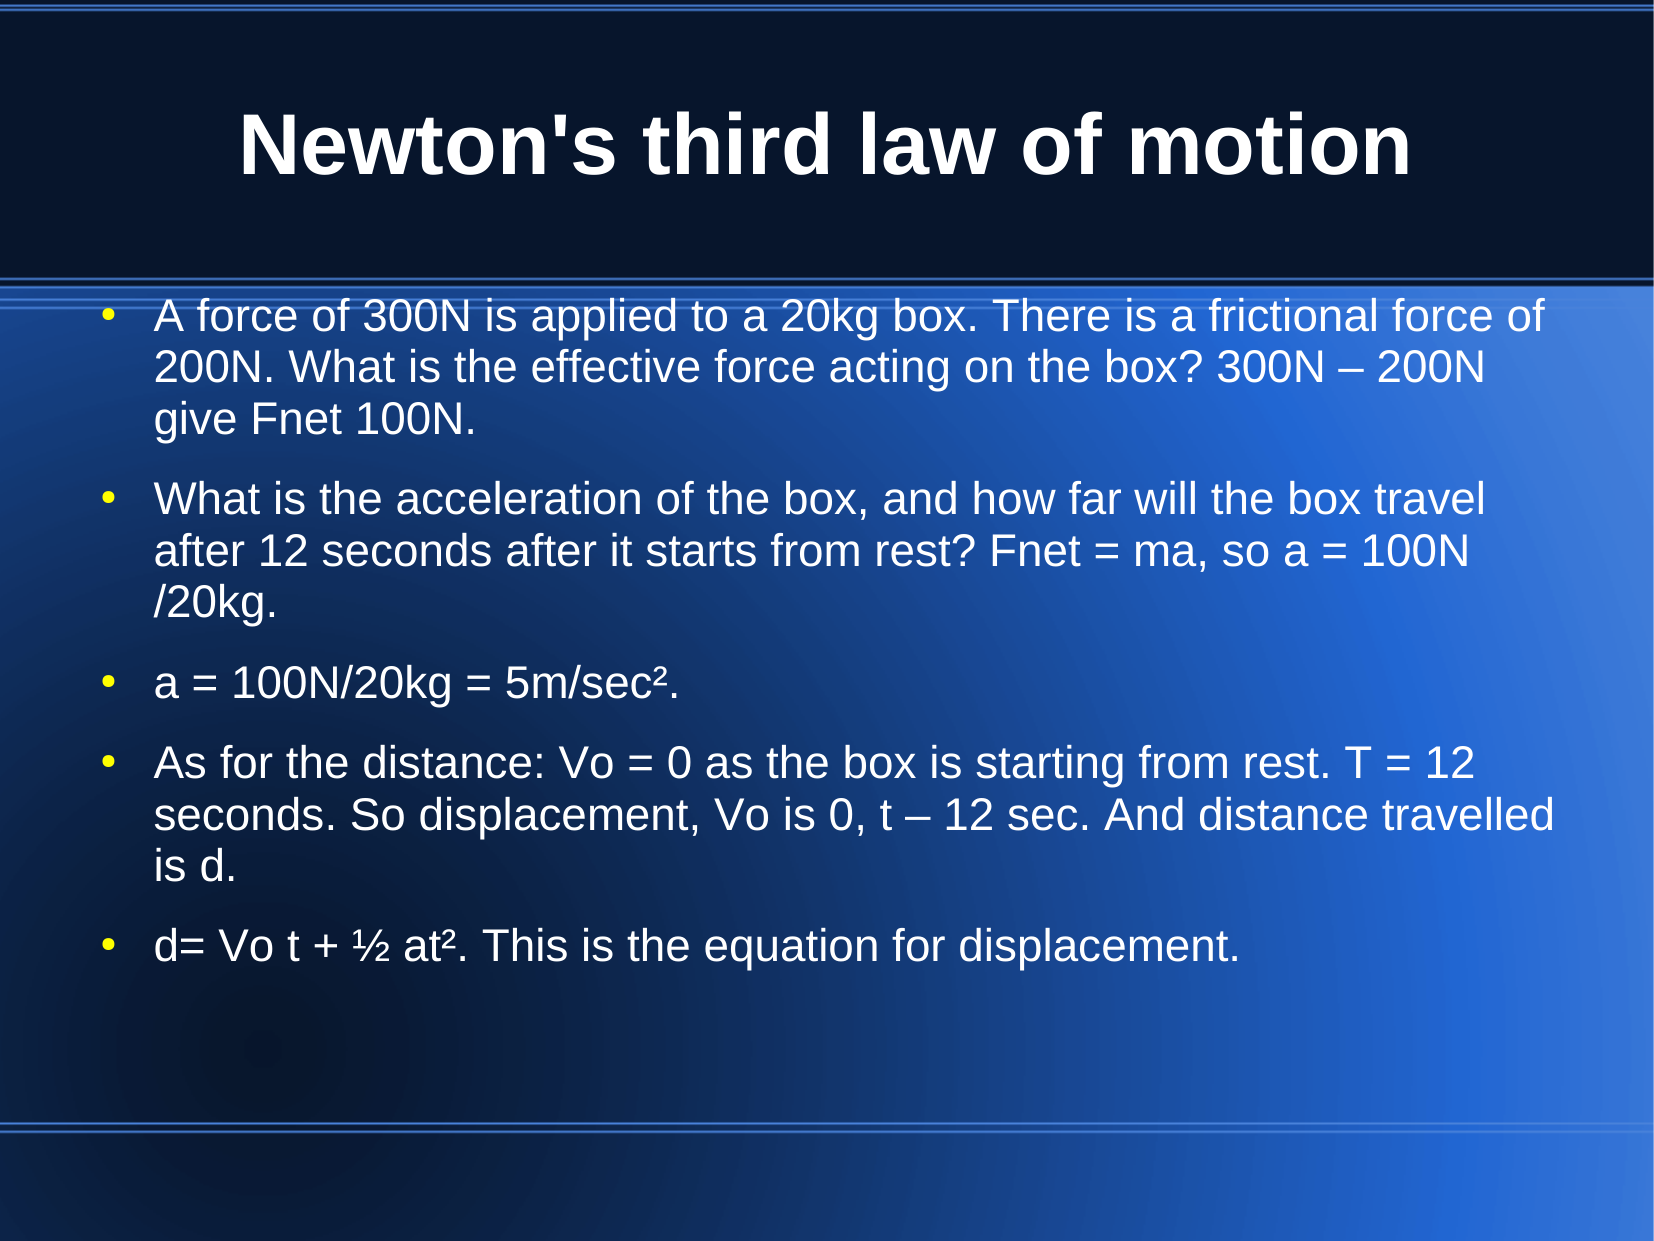

# Newton's third law of motion
A force of 300N is applied to a 20kg box. There is a frictional force of 200N. What is the effective force acting on the box? 300N – 200N give Fnet 100N.
What is the acceleration of the box, and how far will the box travel after 12 seconds after it starts from rest? Fnet = ma, so a = 100N /20kg.
a = 100N/20kg = 5m/sec².
As for the distance: Vo = 0 as the box is starting from rest. T = 12 seconds. So displacement, Vo is 0, t – 12 sec. And distance travelled is d.
d= Vo t + ½ at². This is the equation for displacement.